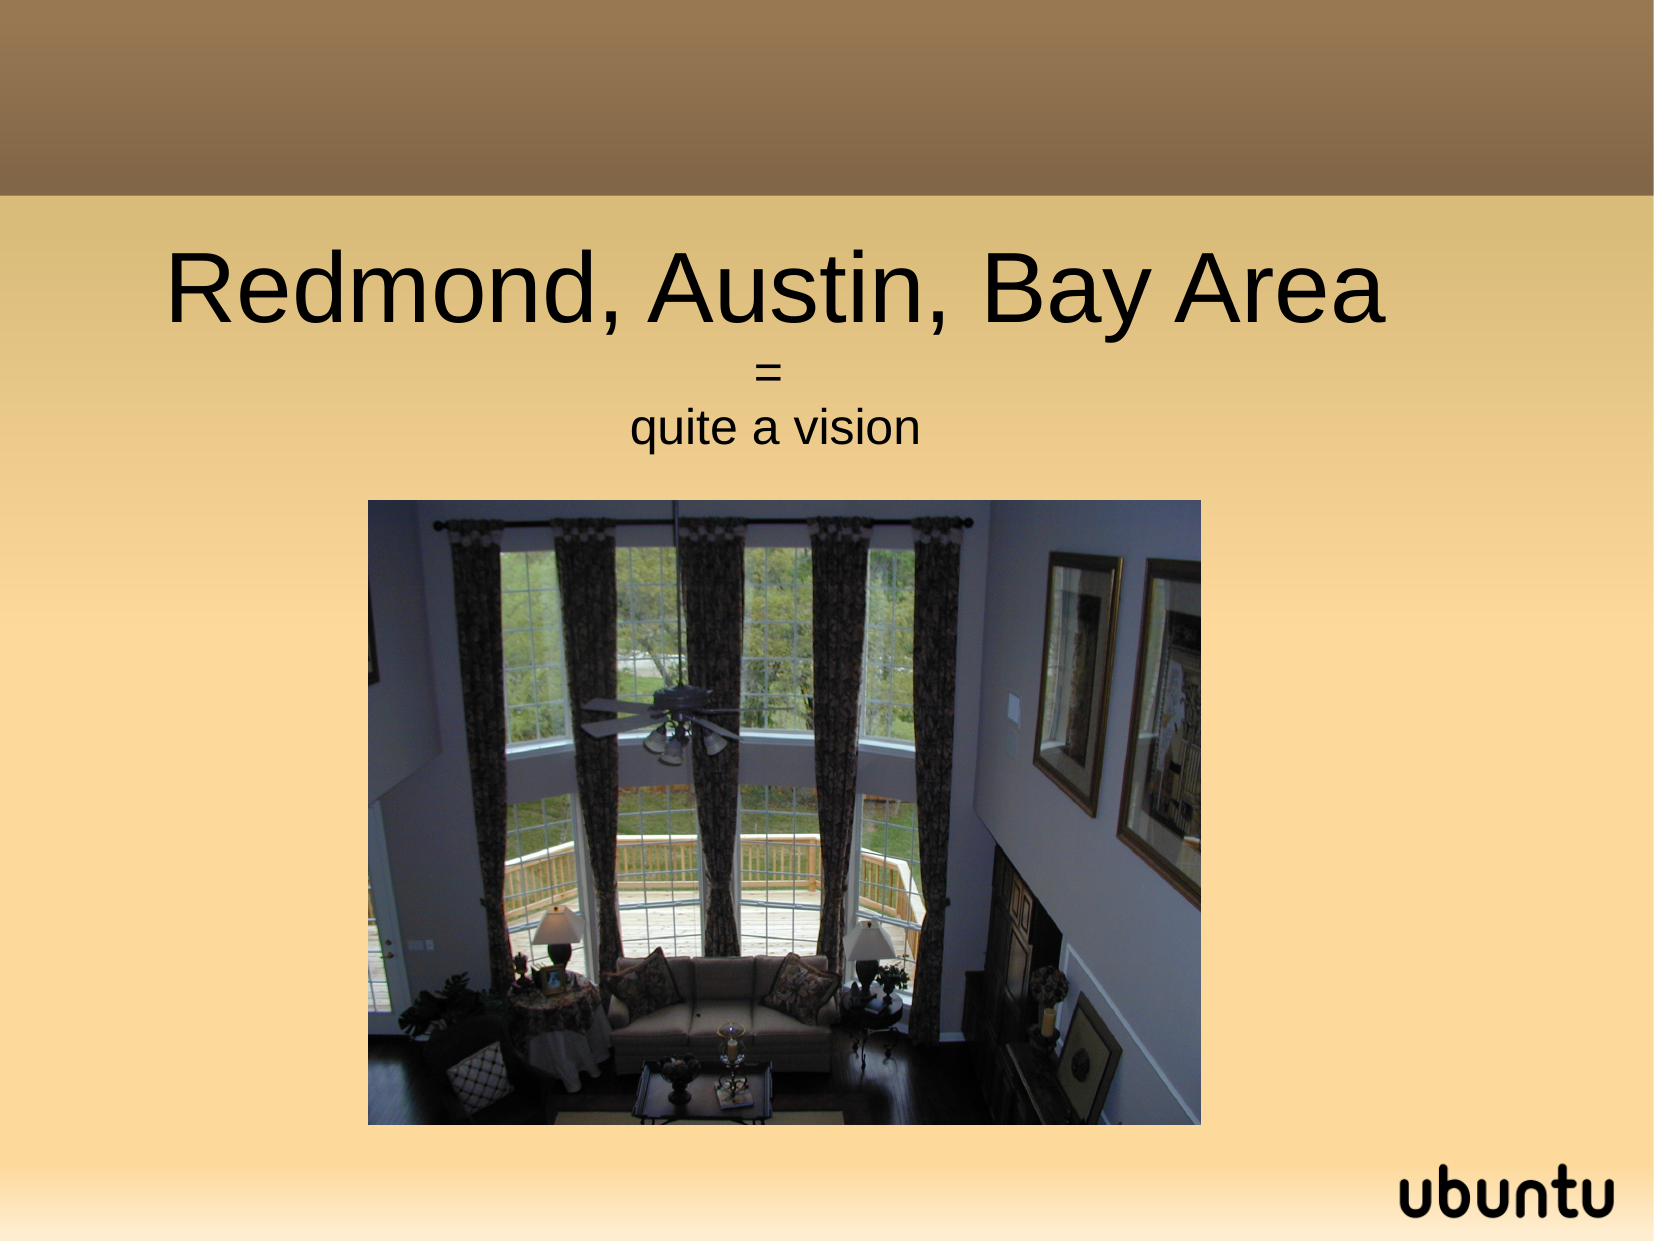

Redmond, Austin, Bay Area
=
quite a vision